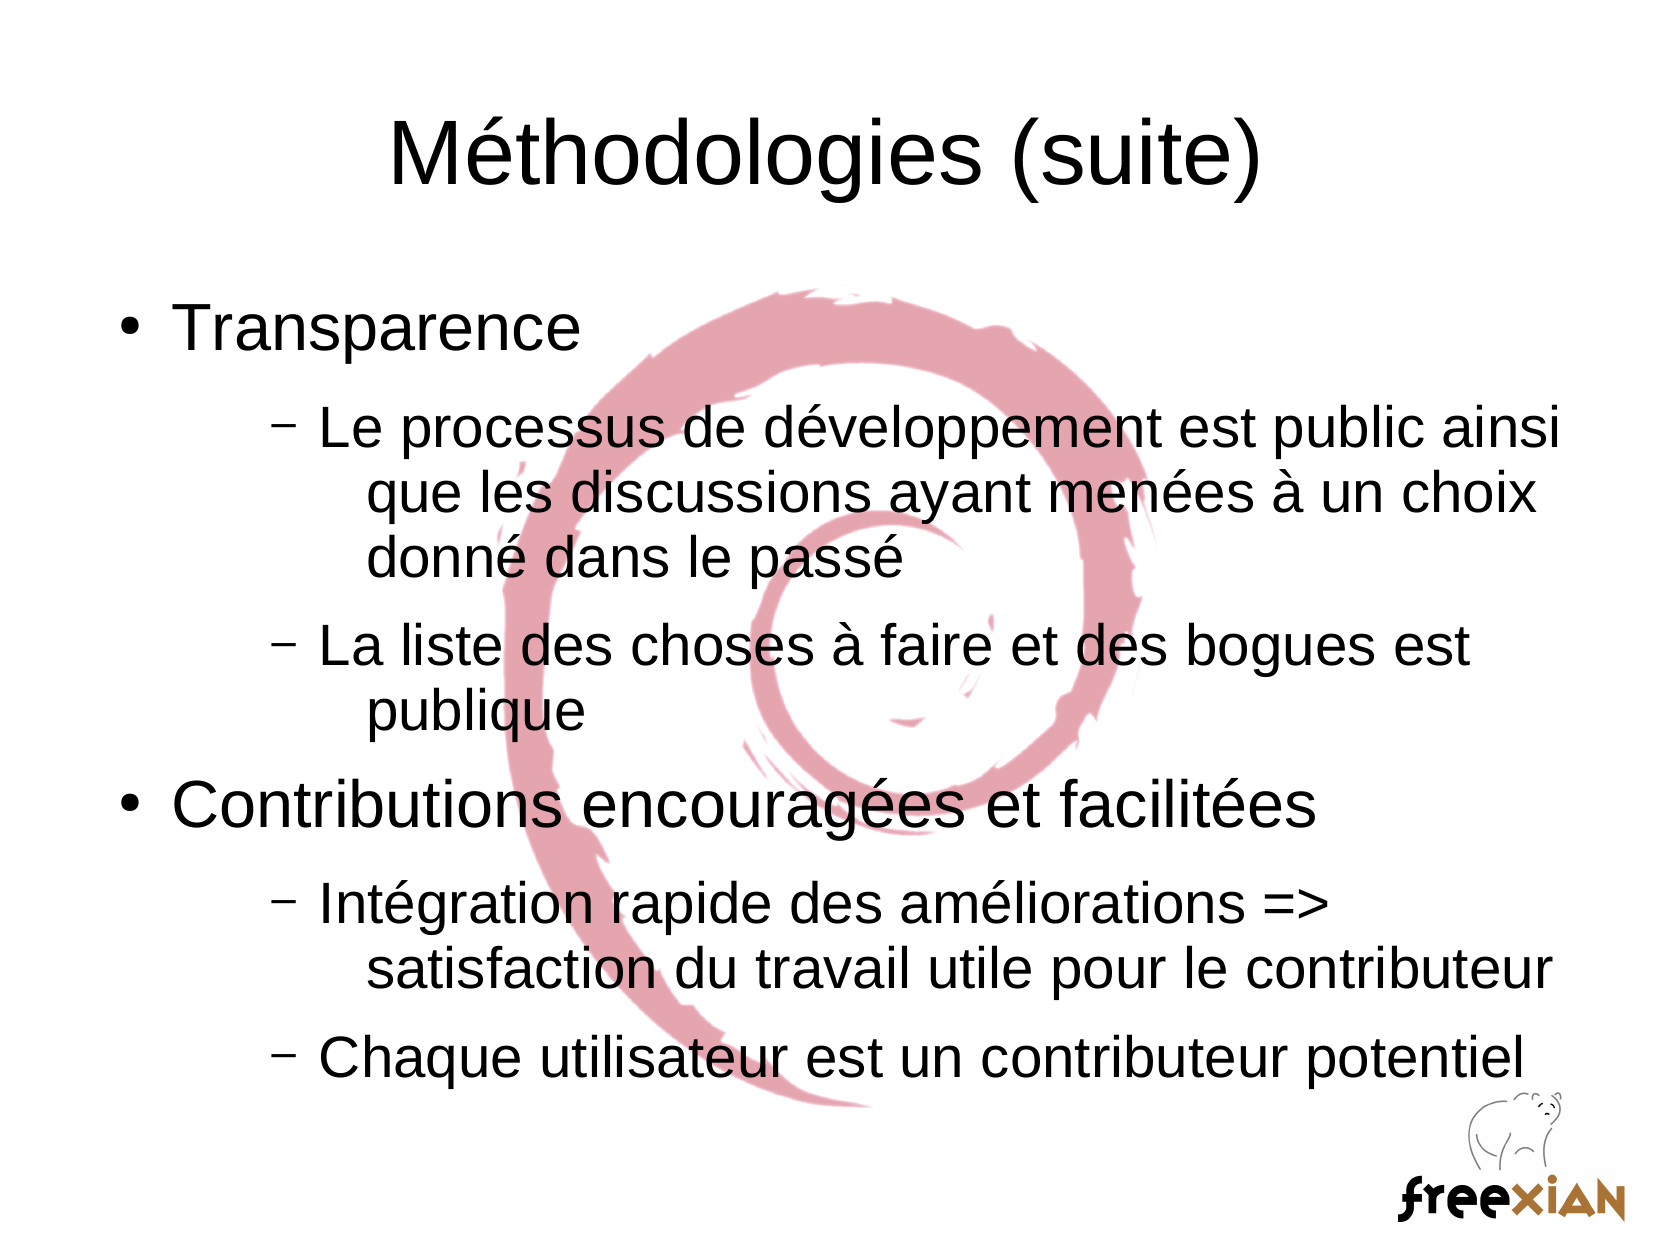

# Méthodologies (suite)
Transparence
Le processus de développement est public ainsi que les discussions ayant menées à un choix donné dans le passé
La liste des choses à faire et des bogues est publique
Contributions encouragées et facilitées
Intégration rapide des améliorations => satisfaction du travail utile pour le contributeur
Chaque utilisateur est un contributeur potentiel